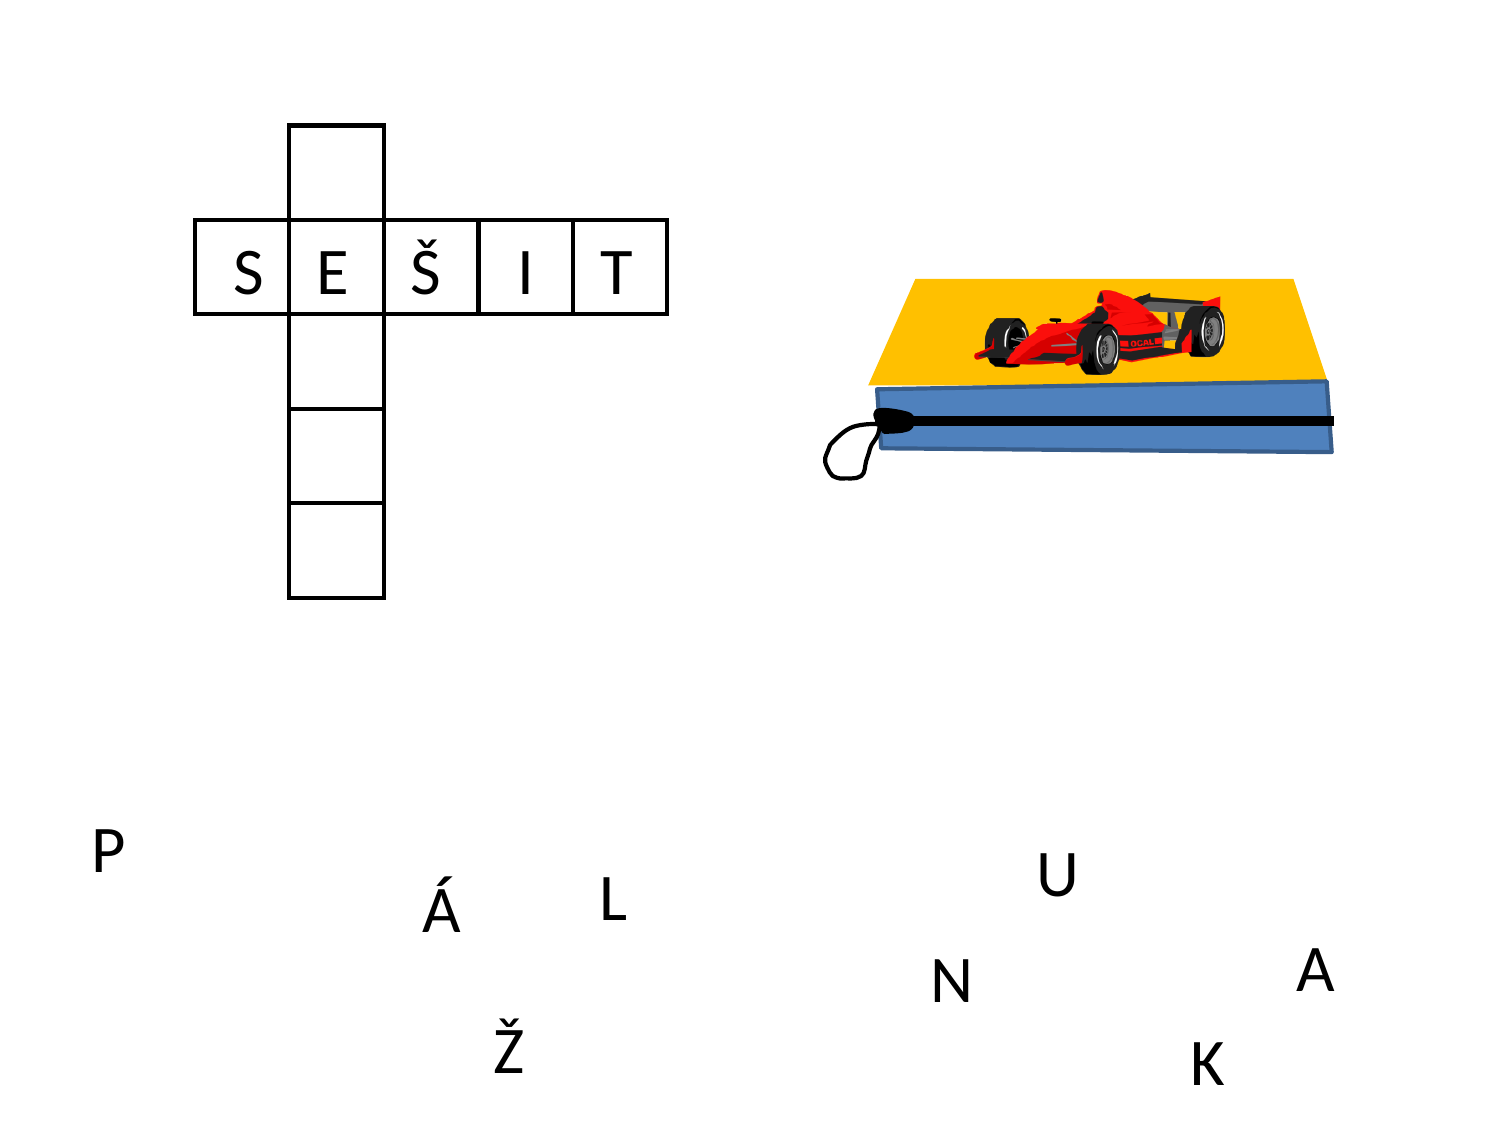

S
E
Š
I
T
P
U
L
Á
A
N
Ž
K